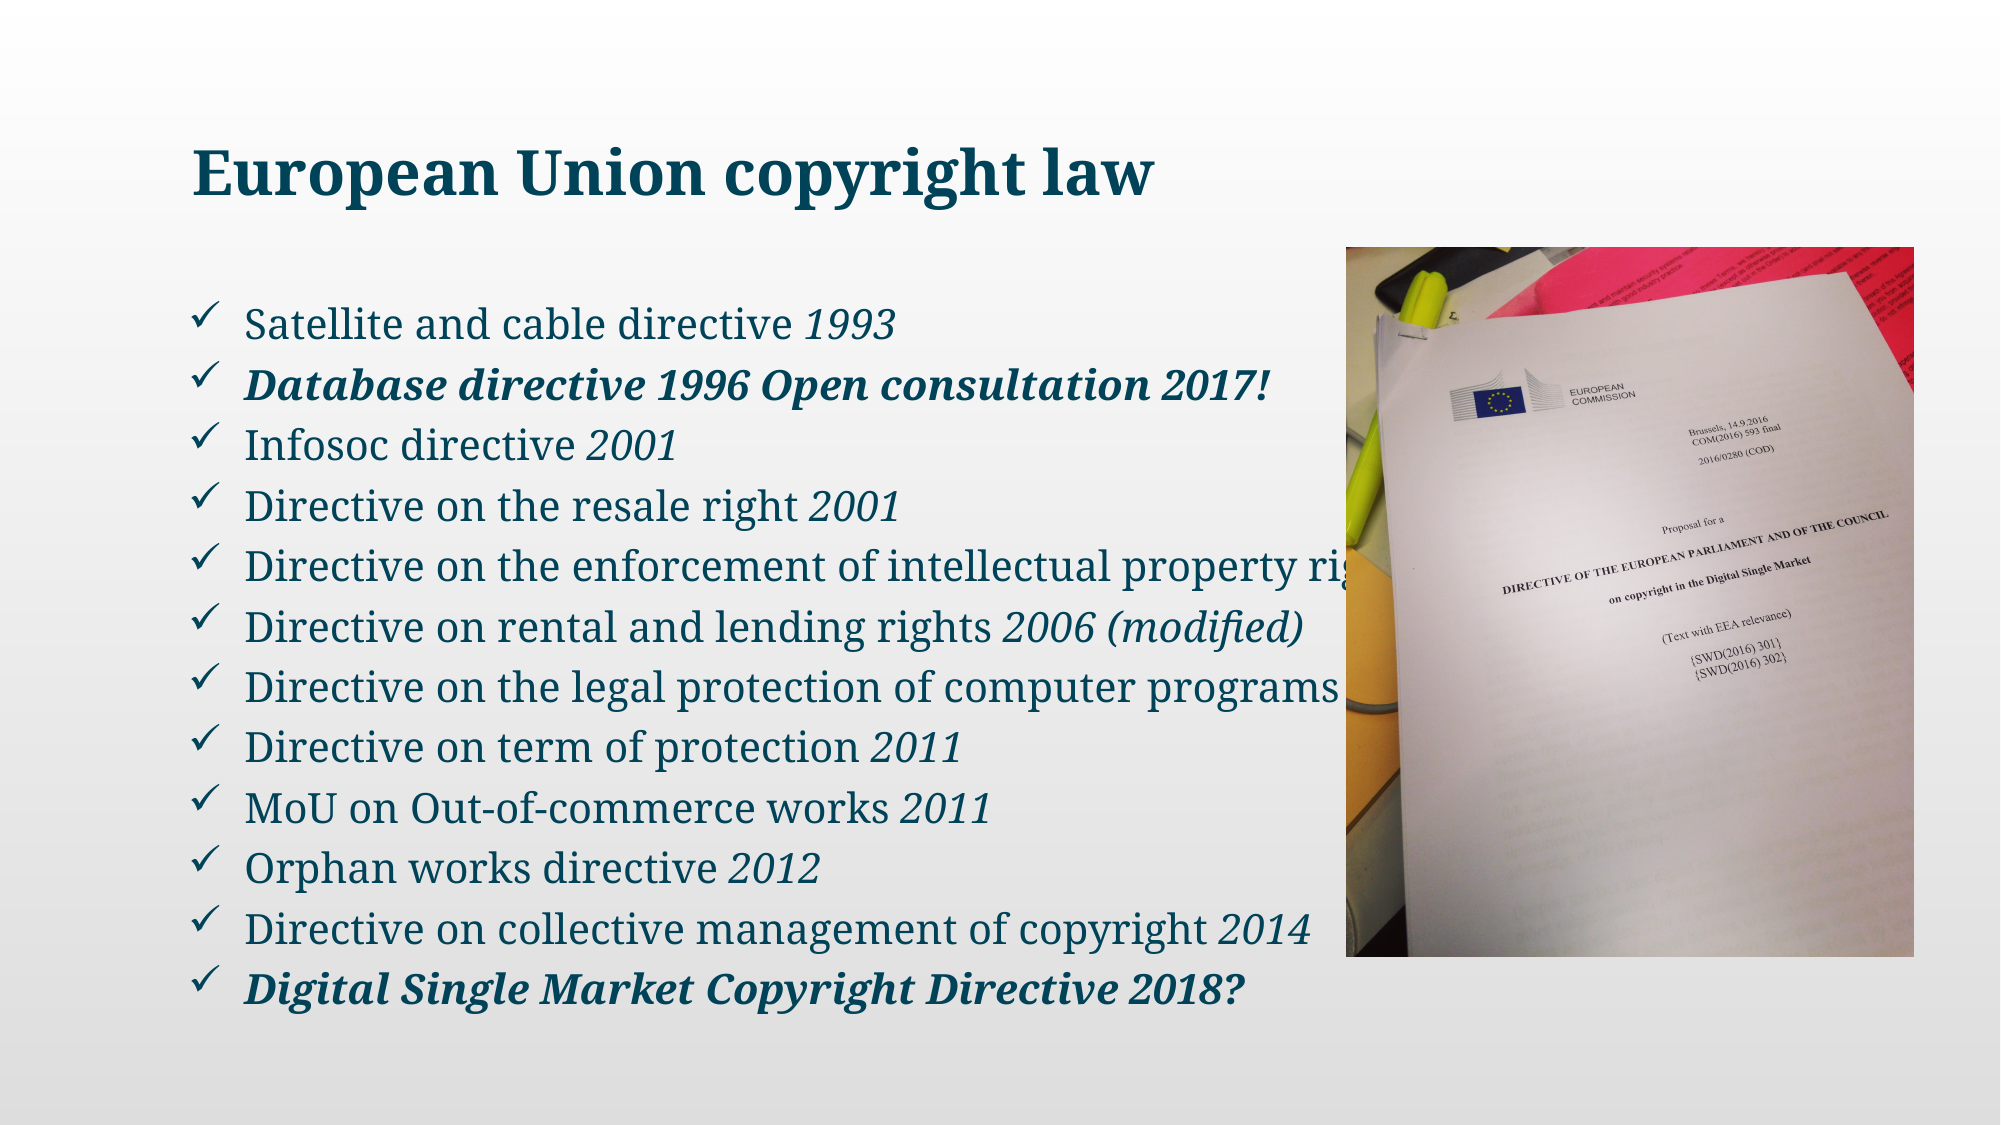

# European Union copyright law
Satellite and cable directive 1993
Database directive 1996 Open consultation 2017!
Infosoc directive 2001
Directive on the resale right 2001
Directive on the enforcement of intellectual property rights 2004
Directive on rental and lending rights 2006 (modified)
Directive on the legal protection of computer programs 2009
Directive on term of protection 2011
MoU on Out-of-commerce works 2011
Orphan works directive 2012
Directive on collective management of copyright 2014
Digital Single Market Copyright Directive 2018?